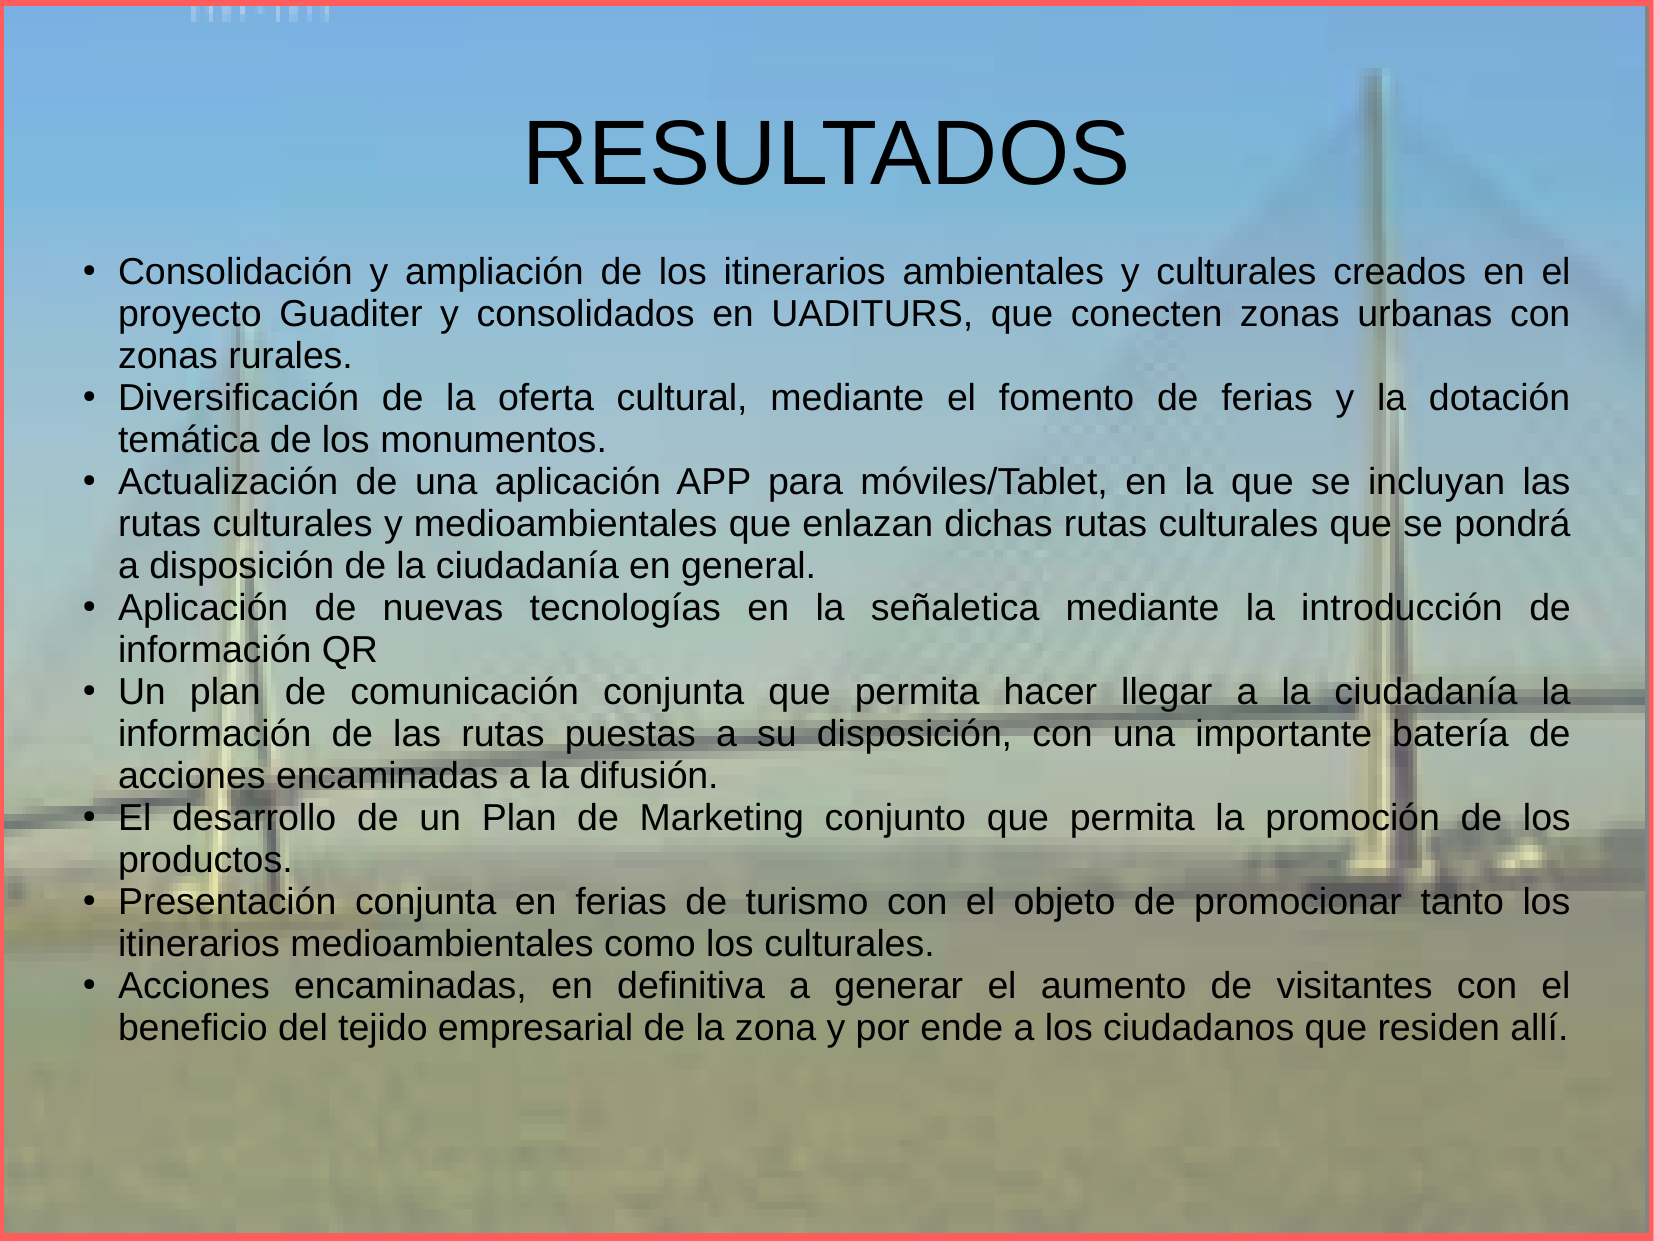

# RESULTADOS
Consolidación y ampliación de los itinerarios ambientales y culturales creados en el proyecto Guaditer y consolidados en UADITURS, que conecten zonas urbanas con zonas rurales.
Diversificación de la oferta cultural, mediante el fomento de ferias y la dotación temática de los monumentos.
Actualización de una aplicación APP para móviles/Tablet, en la que se incluyan las rutas culturales y medioambientales que enlazan dichas rutas culturales que se pondrá a disposición de la ciudadanía en general.
Aplicación de nuevas tecnologías en la señaletica mediante la introducción de información QR
Un plan de comunicación conjunta que permita hacer llegar a la ciudadanía la información de las rutas puestas a su disposición, con una importante batería de acciones encaminadas a la difusión.
El desarrollo de un Plan de Marketing conjunto que permita la promoción de los productos.
Presentación conjunta en ferias de turismo con el objeto de promocionar tanto los itinerarios medioambientales como los culturales.
Acciones encaminadas, en definitiva a generar el aumento de visitantes con el beneficio del tejido empresarial de la zona y por ende a los ciudadanos que residen allí.